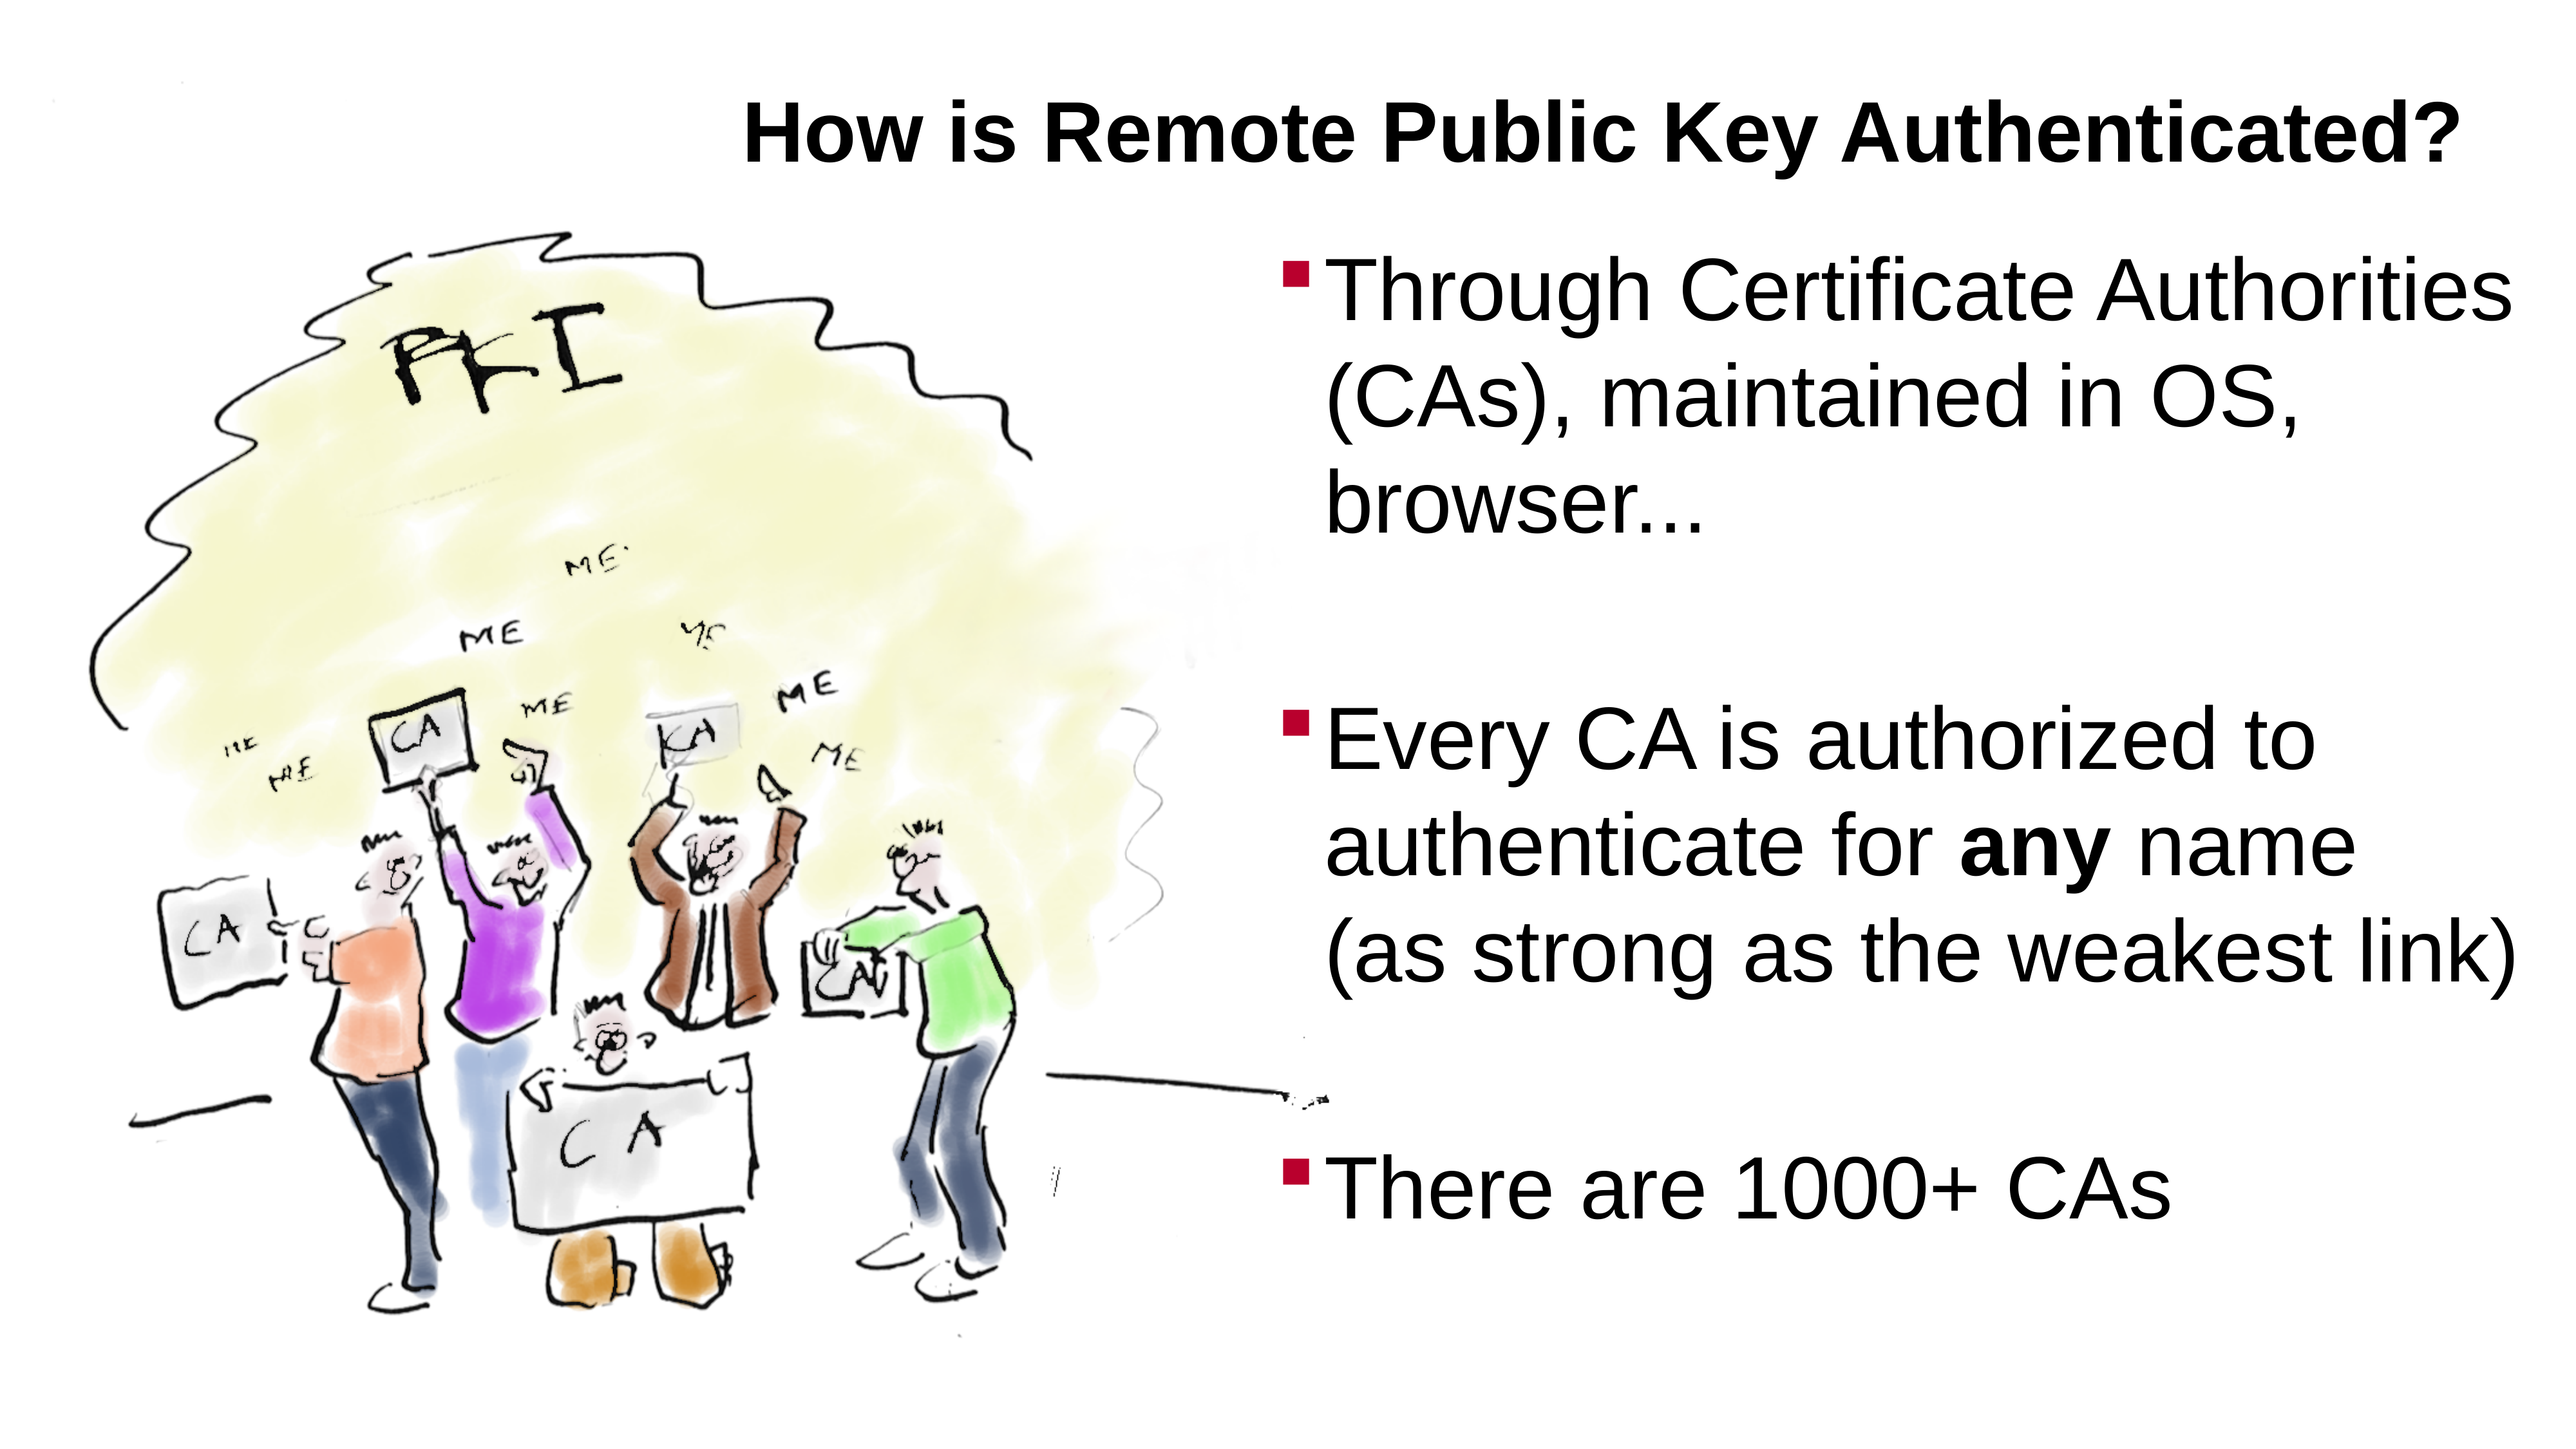

# How is Remote Public Key Authenticated?
Through Certificate Authorities (CAs), maintained in OS, browser...
Every CA is authorized to authenticate for any name
(as strong as the weakest link)
There are 1000+ CAs